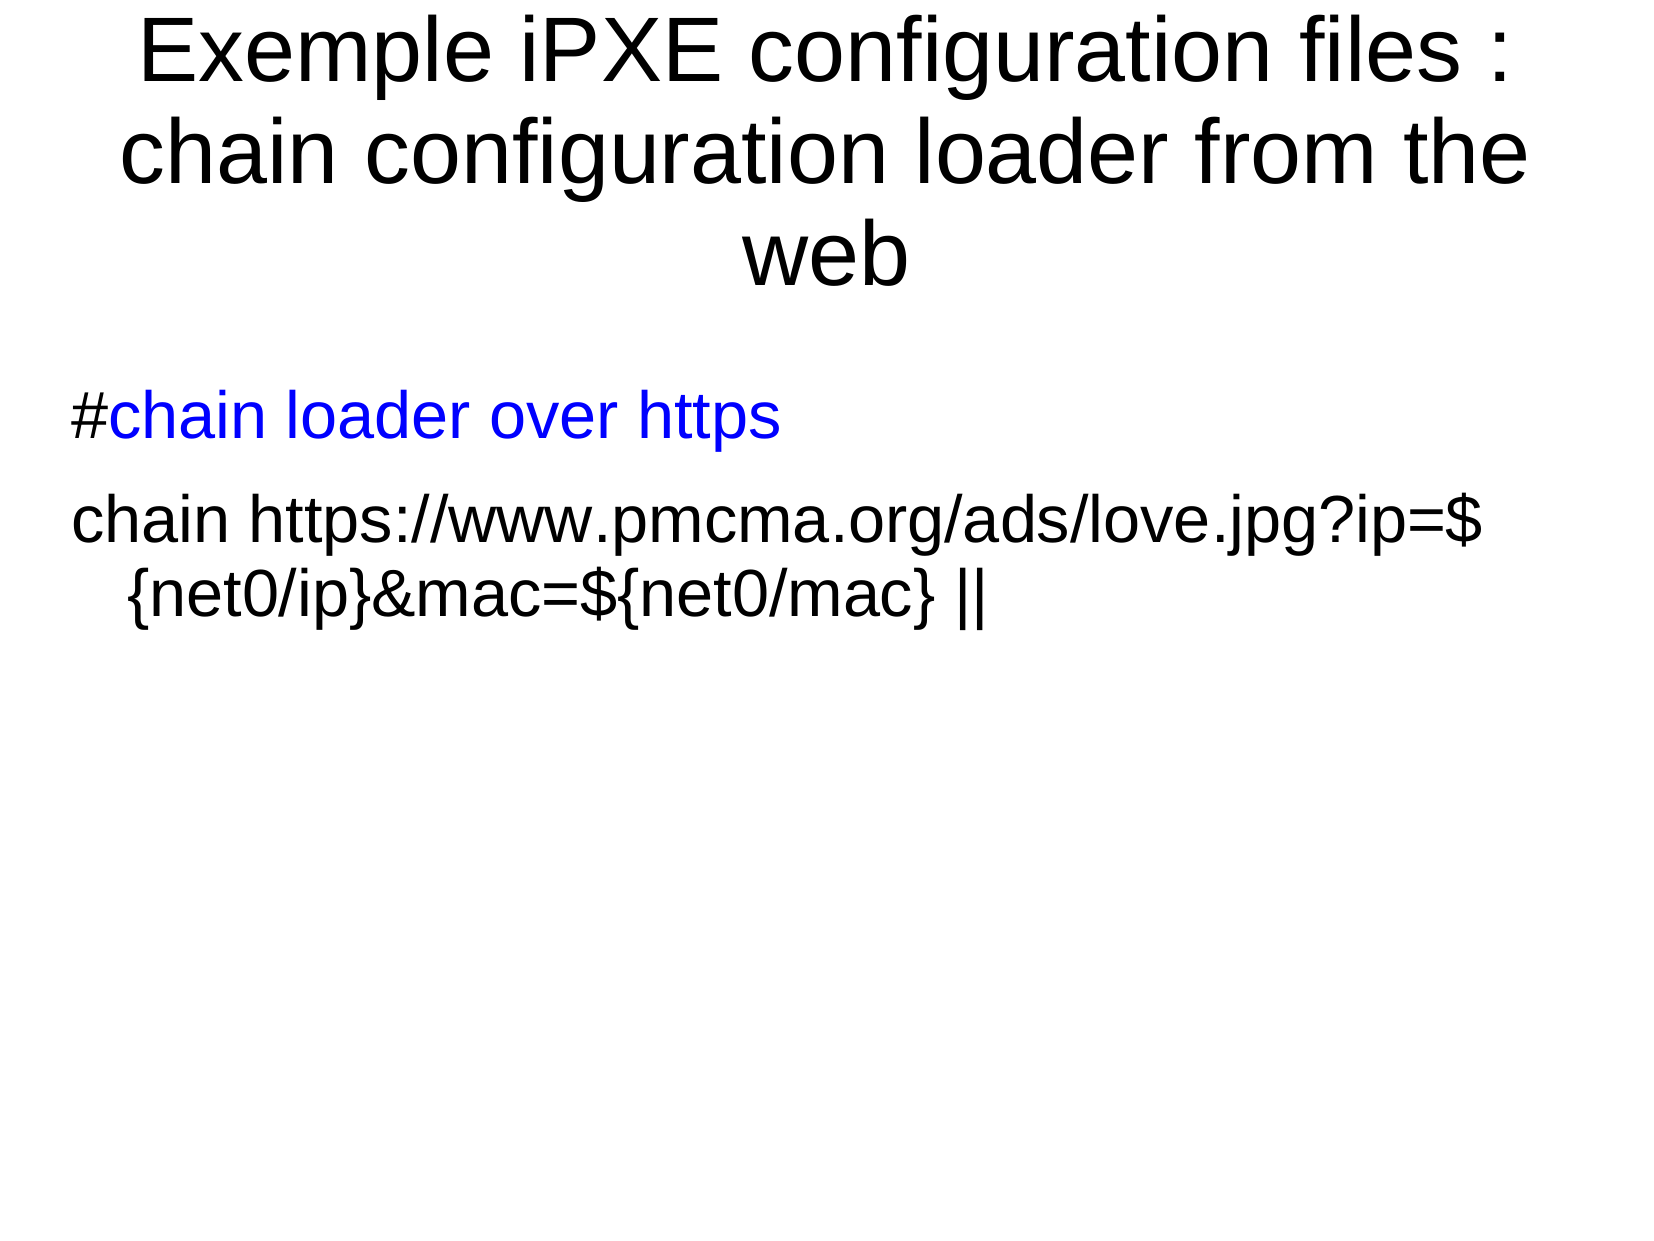

# Exemple iPXE configuration files : chain configuration loader from the web
#chain loader over https
chain https://www.pmcma.org/ads/love.jpg?ip=${net0/ip}&mac=${net0/mac} ||